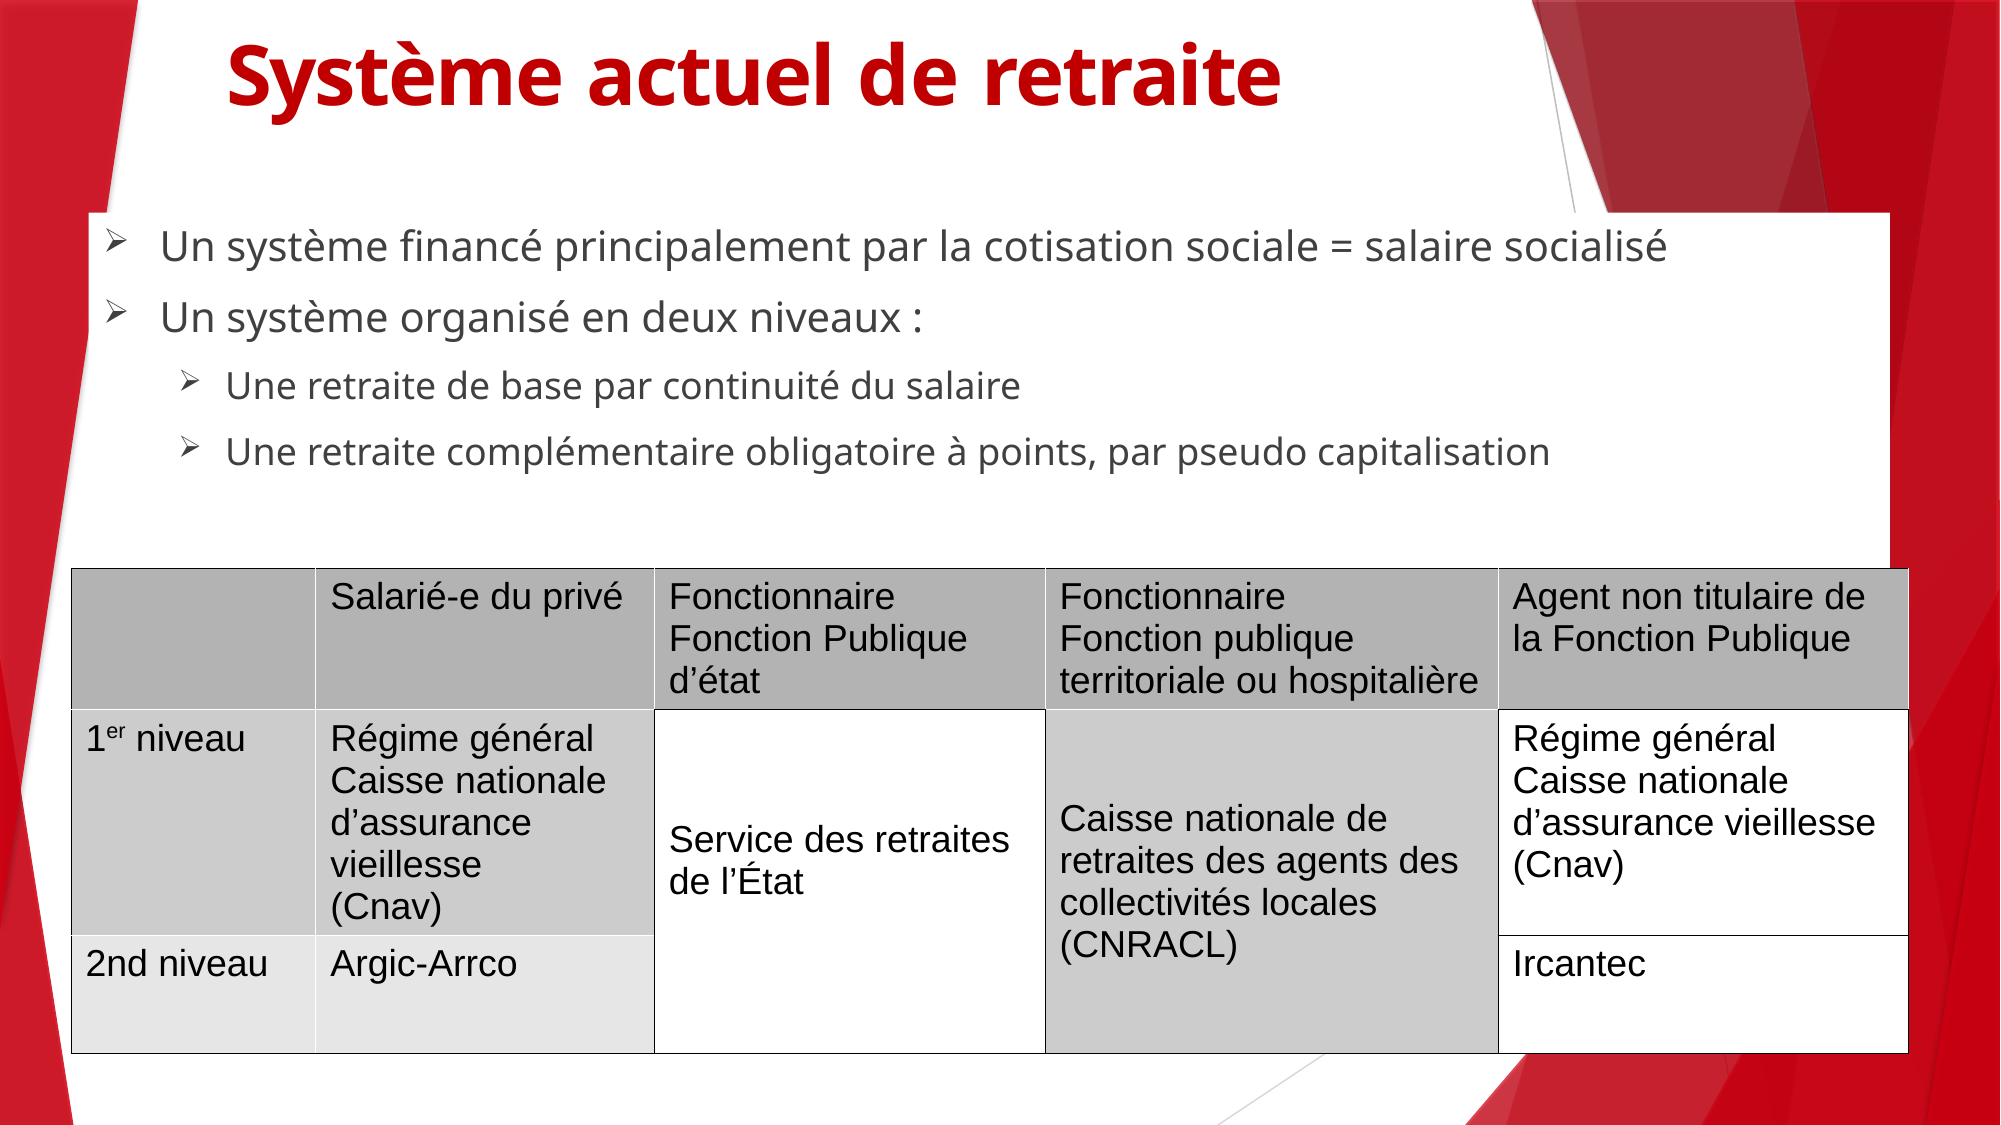

# Système actuel de retraite
Un système financé principalement par la cotisation sociale = salaire socialisé
Un système organisé en deux niveaux :
Une retraite de base par continuité du salaire
Une retraite complémentaire obligatoire à points, par pseudo capitalisation
| | Salarié-e du privé | Fonctionnaire Fonction Publique d’état | Fonctionnaire Fonction publique territoriale ou hospitalière | Agent non titulaire de la Fonction Publique |
| --- | --- | --- | --- | --- |
| 1er niveau | Régime général Caisse nationale d’assurance vieillesse (Cnav) | Service des retraites de l’État | Caisse nationale de retraites des agents des collectivités locales (CNRACL) | Régime général Caisse nationale d’assurance vieillesse (Cnav) |
| 2nd niveau | Argic-Arrco | | | Ircantec |